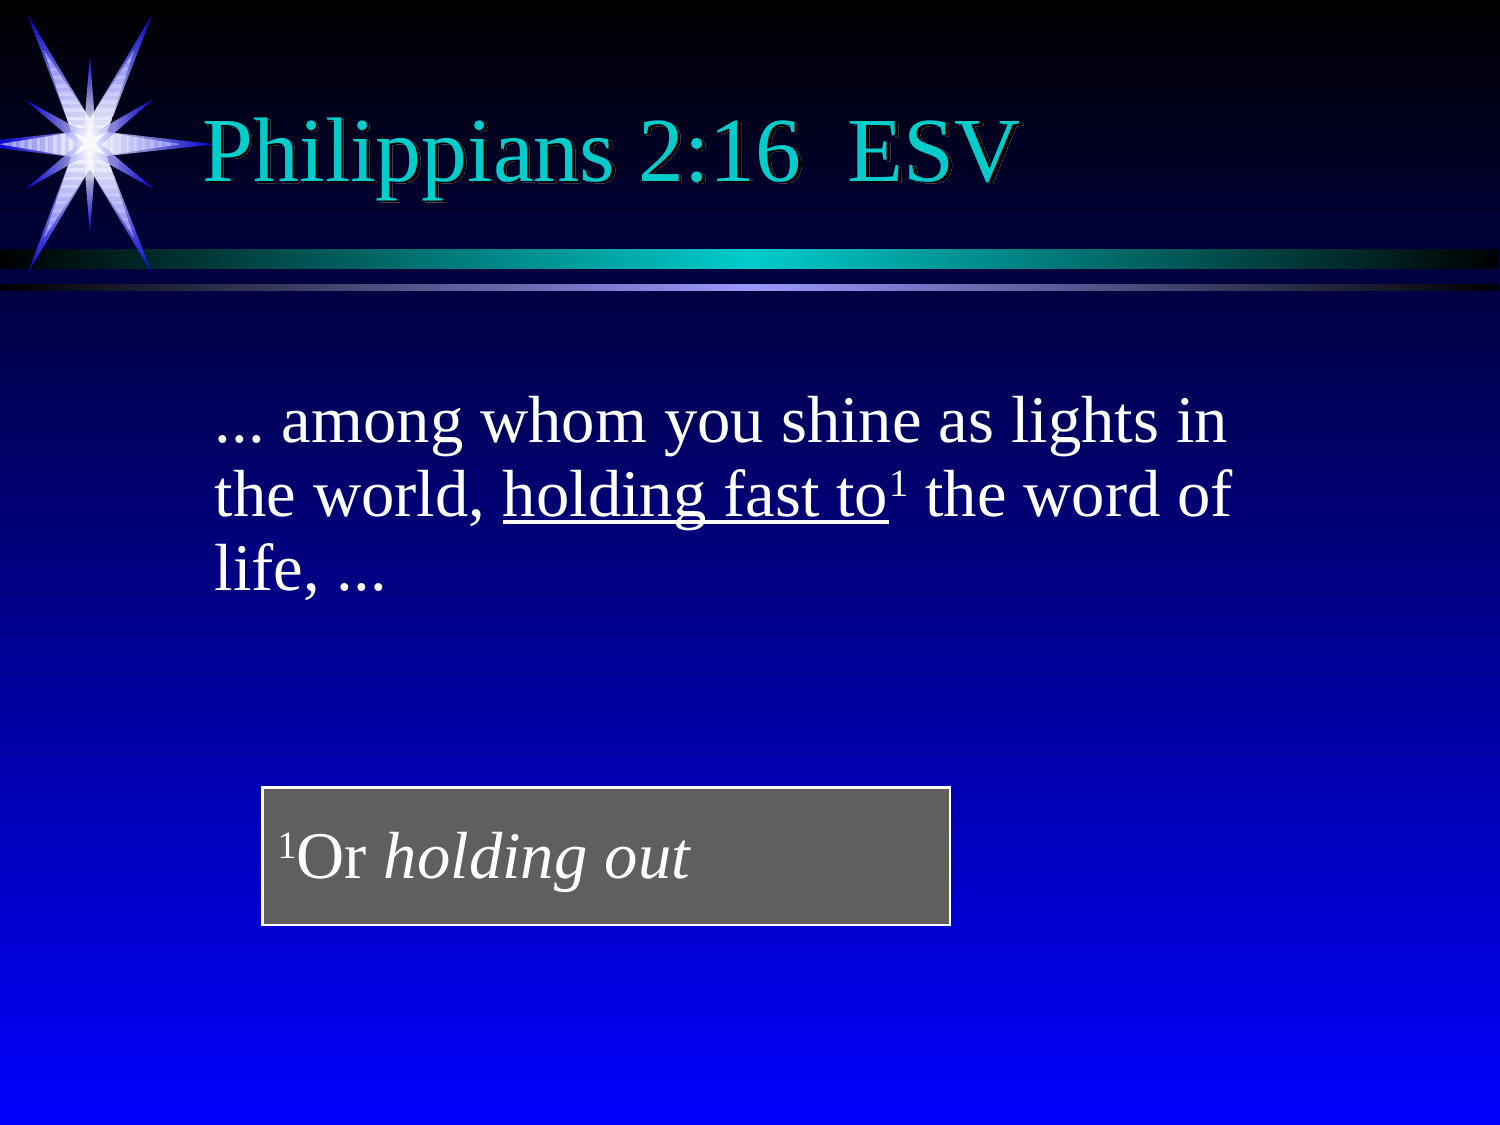

# Philippians 2:16 ESV
... among whom you shine as lights in the world, holding fast to1 the word of life, ...
1Or holding out